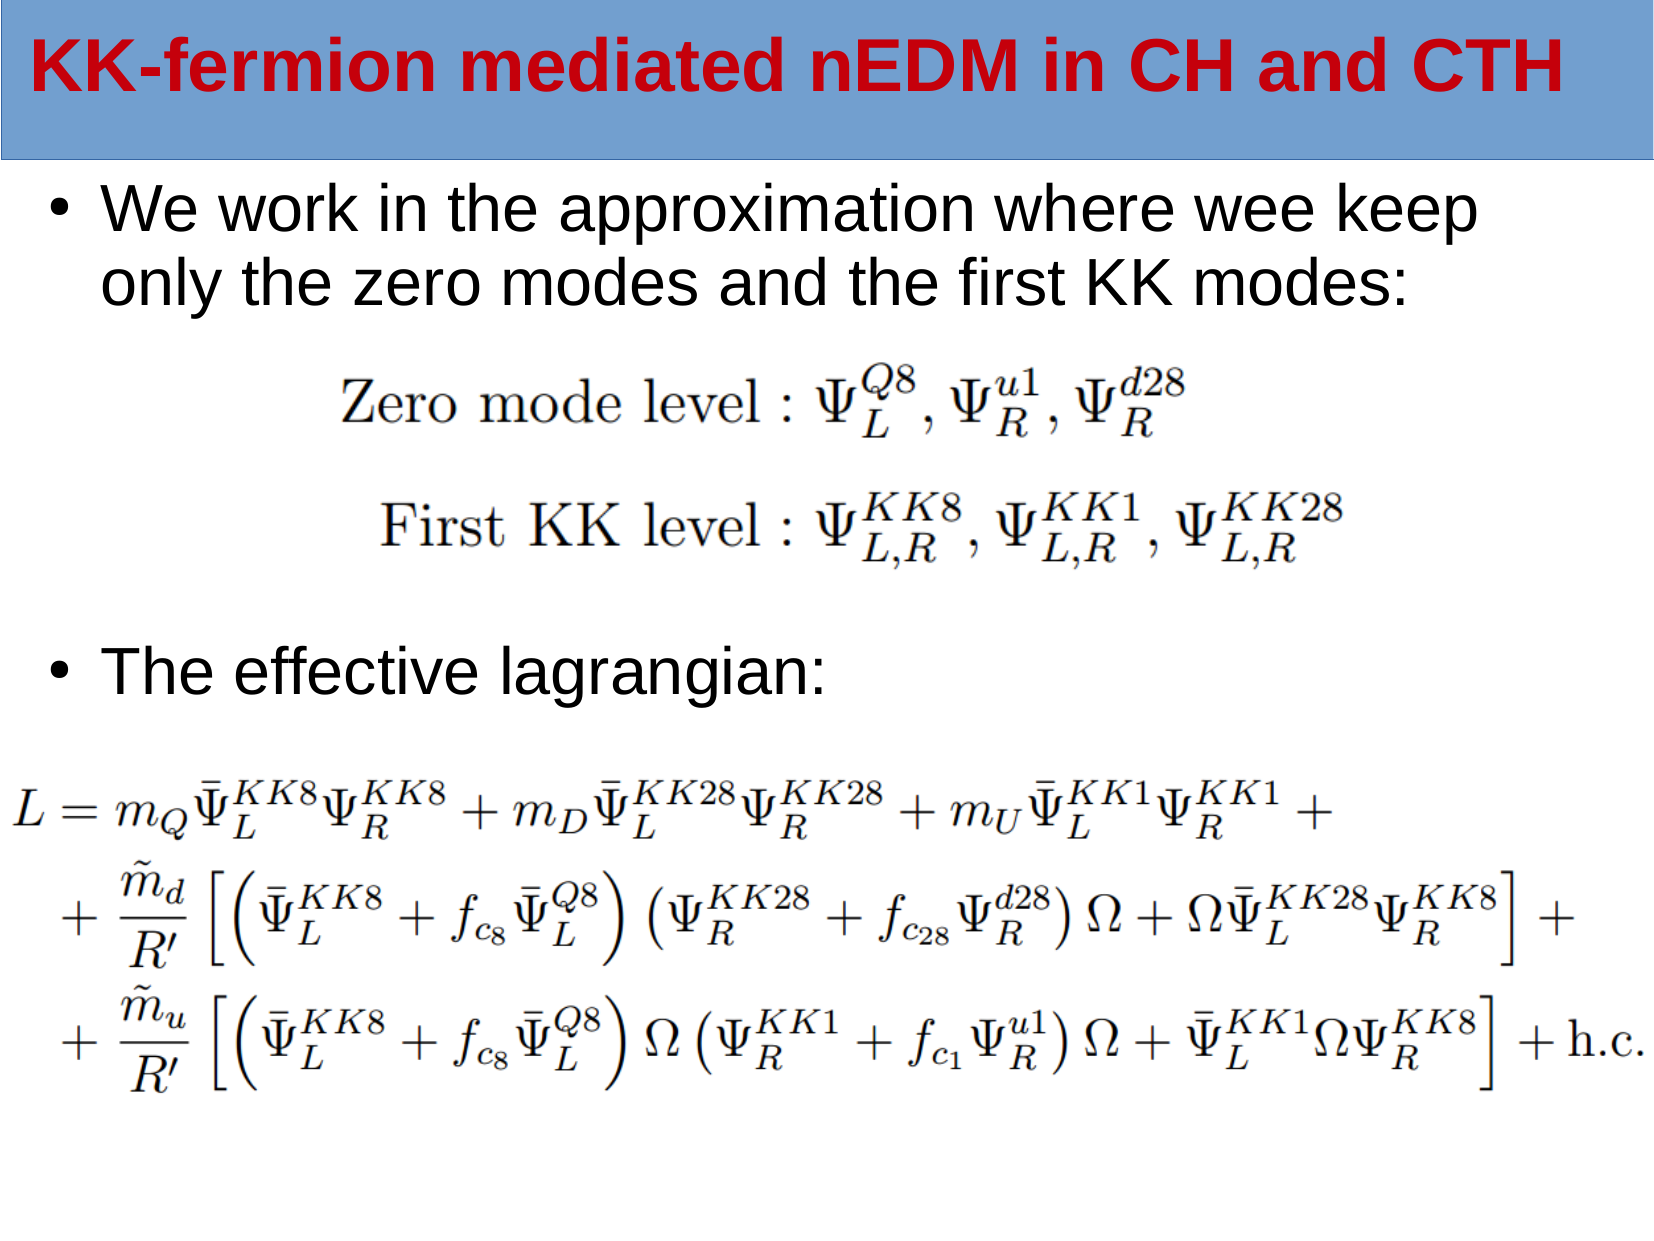

KK-fermion mediated nEDM in CH and CTH
# We work in the approximation where wee keep only the zero modes and the first KK modes:
The effective lagrangian: